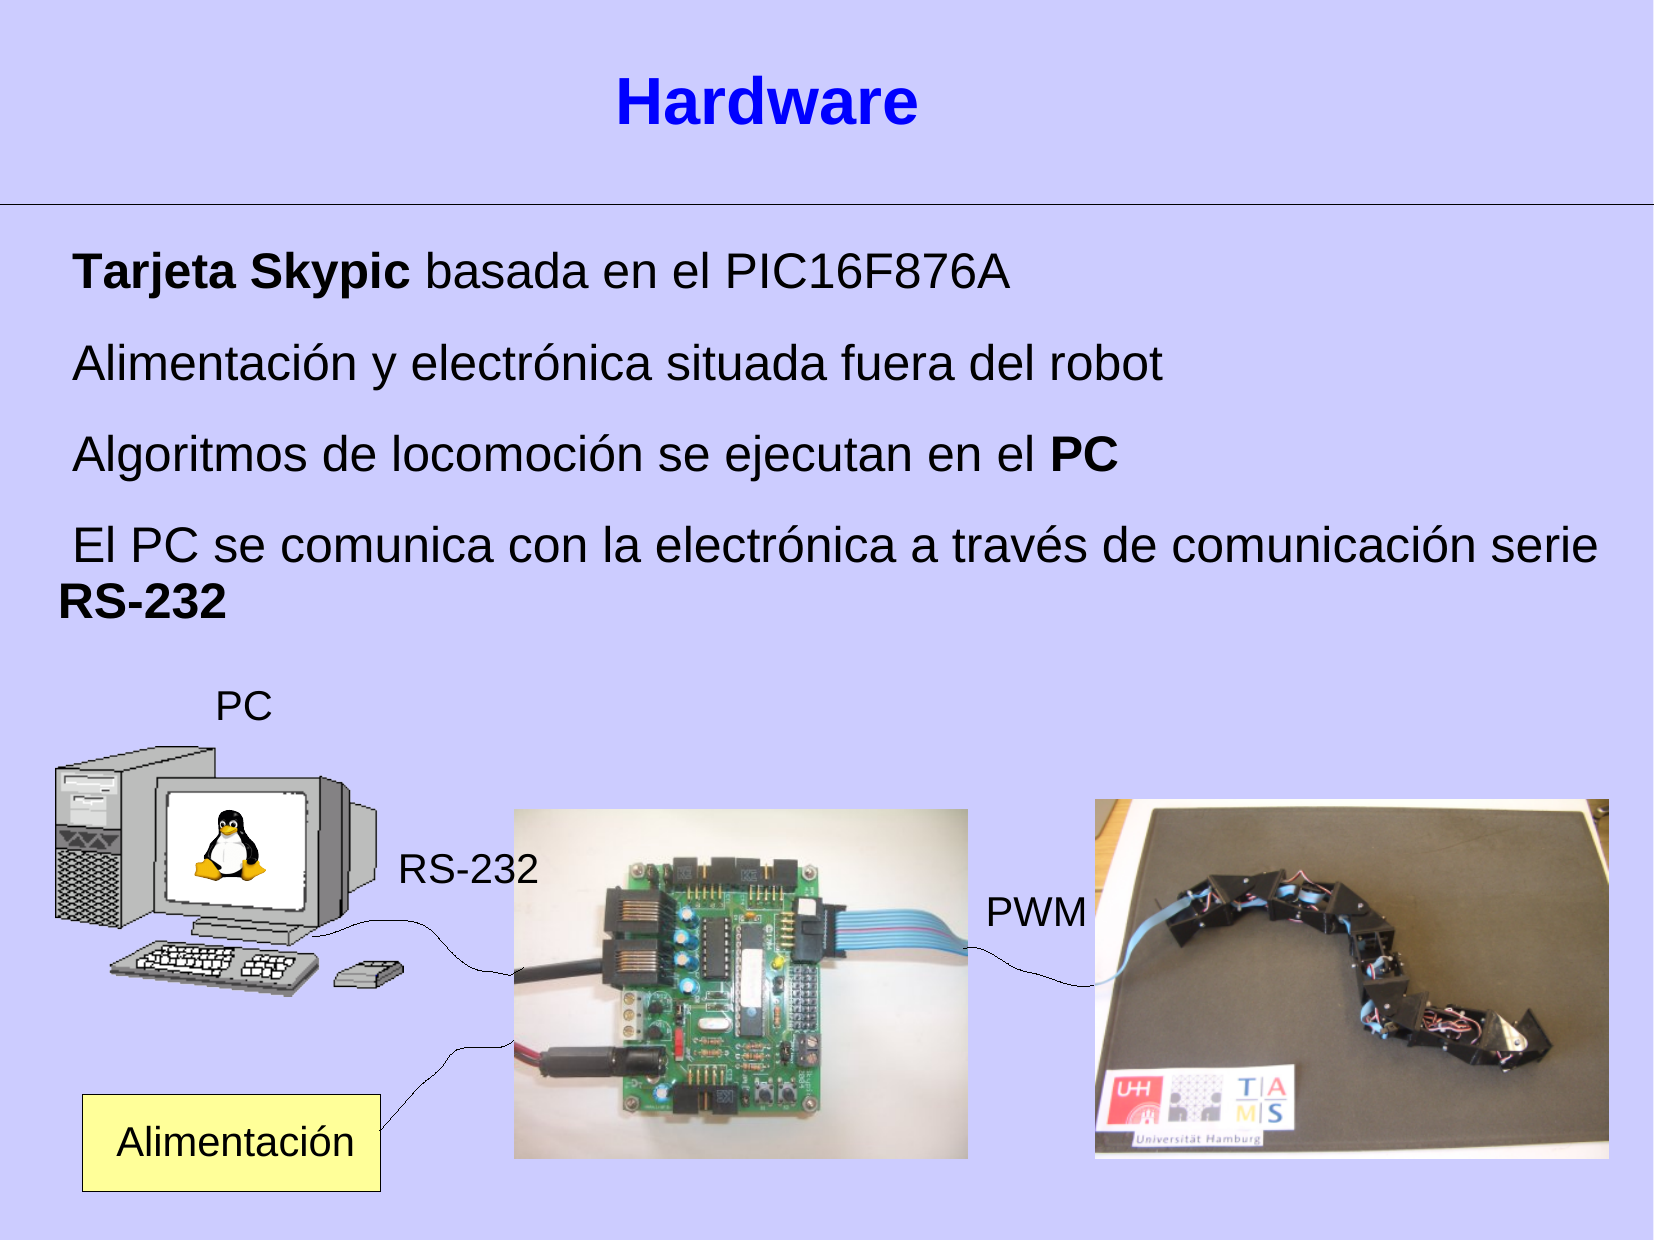

# Hardware
 Tarjeta Skypic basada en el PIC16F876A
 Alimentación y electrónica situada fuera del robot
 Algoritmos de locomoción se ejecutan en el PC
 El PC se comunica con la electrónica a través de comunicación serie RS-232
PC
RS-232
PWM
Alimentación